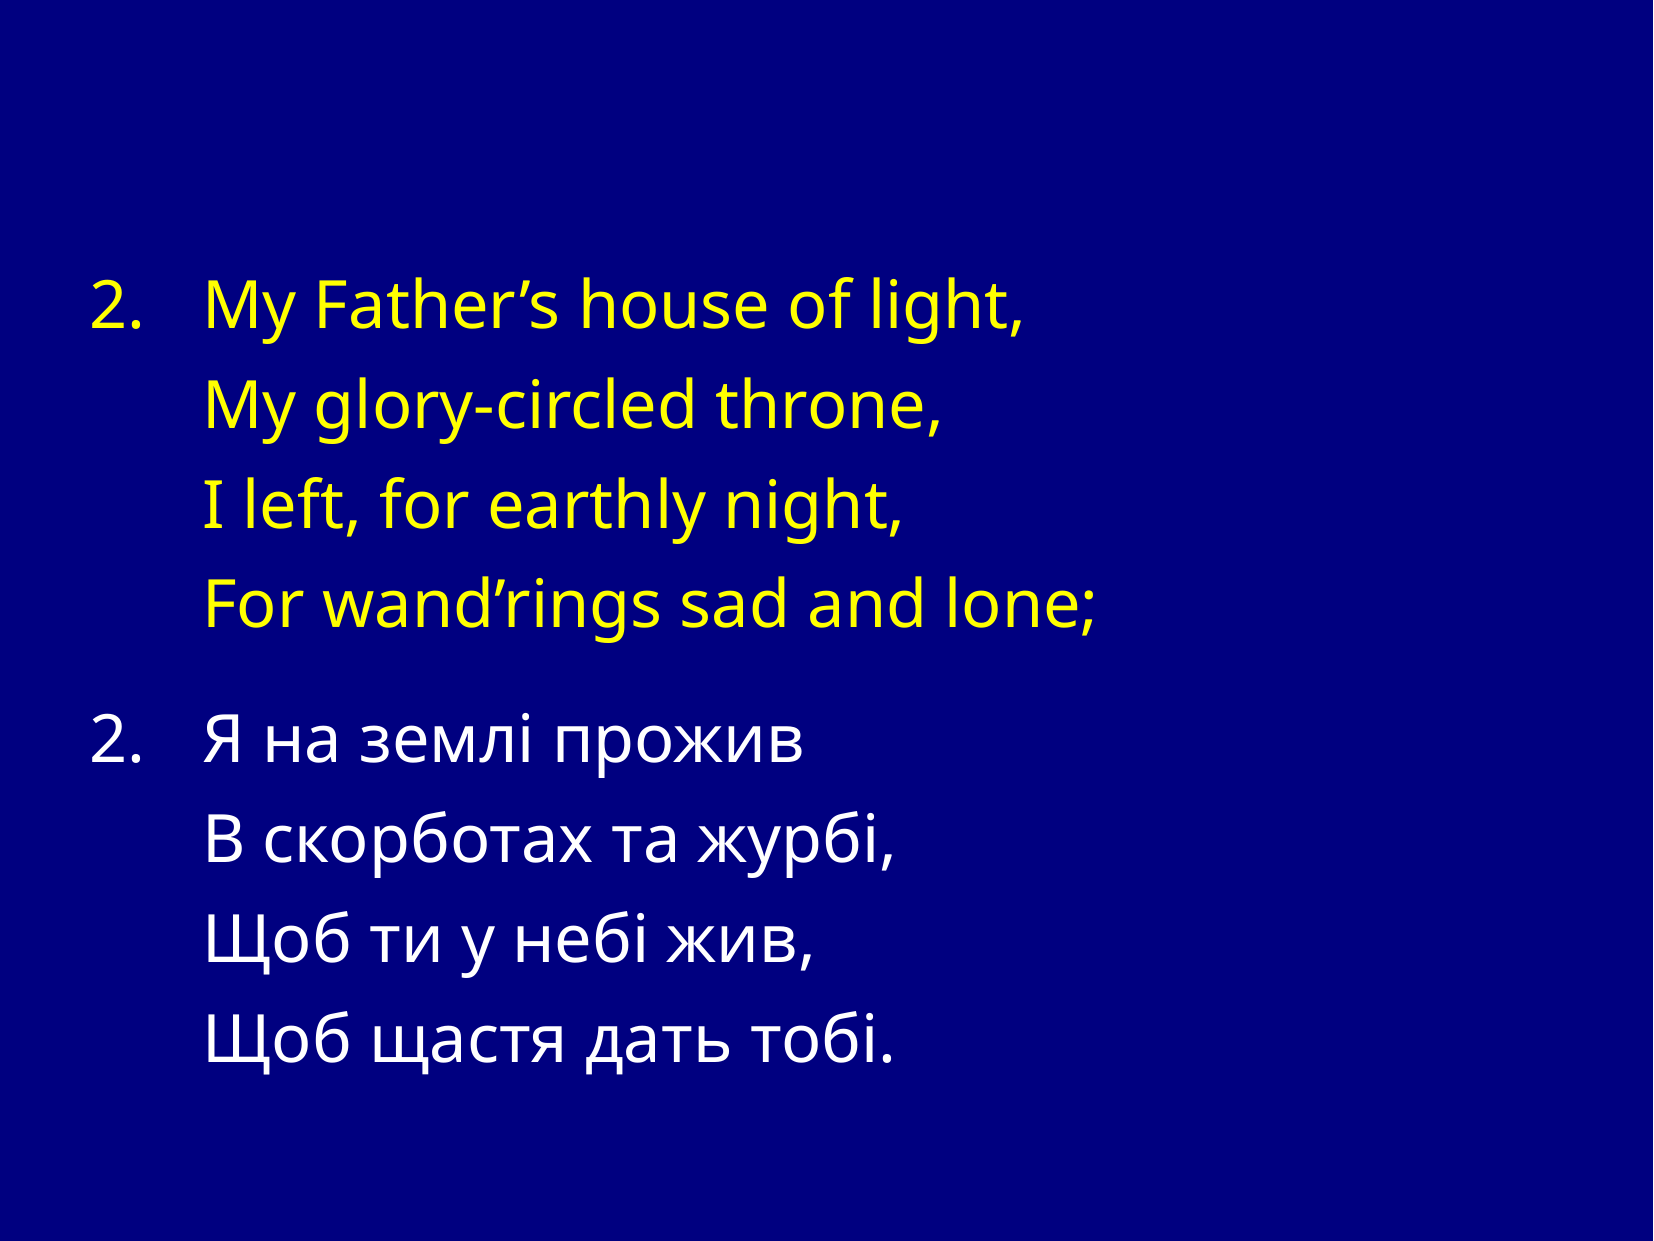

2.	My Father’s house of light,
	My glory-circled throne,
	I left, for earthly night,
	For wand’rings sad and lone;
2.	Я на землі прожив
	В скорботах та журбі,
	Щоб ти у небі жив,
	Щоб щастя дать тобі.